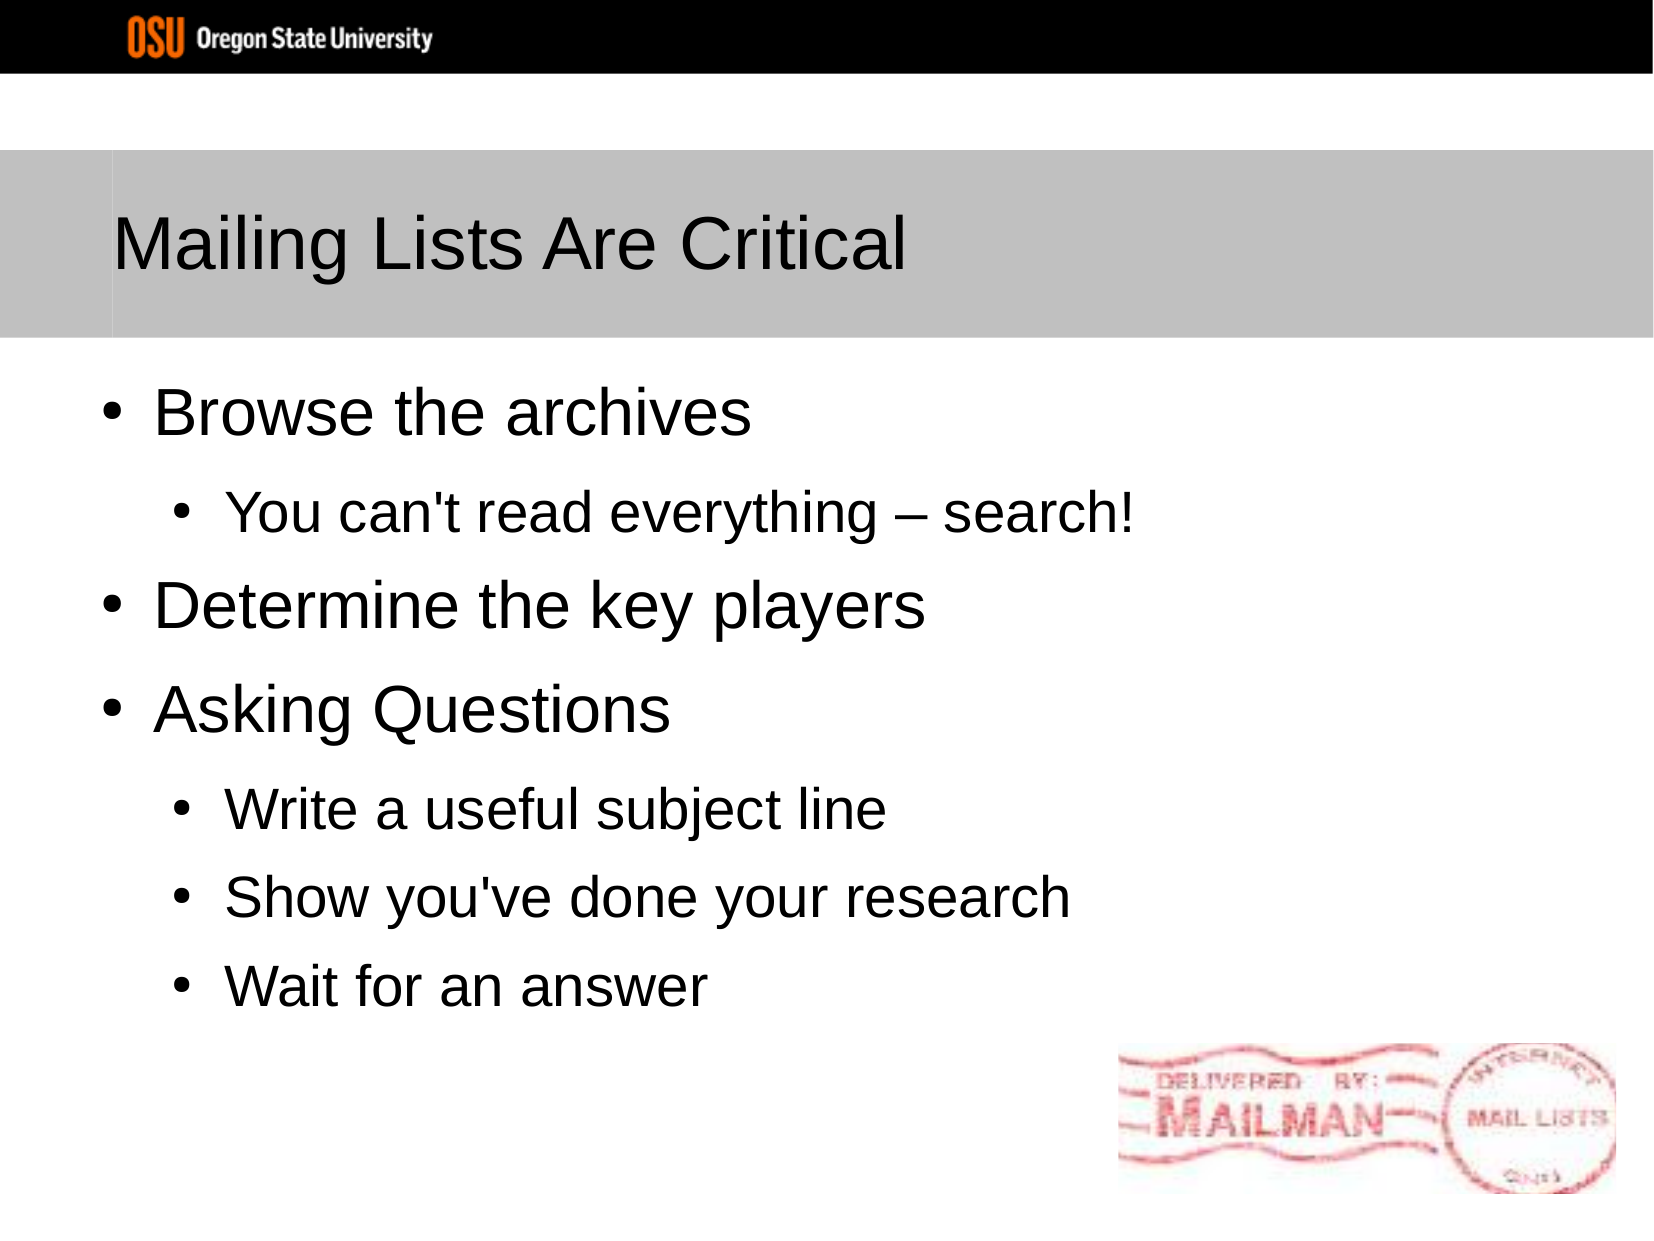

# Mailing Lists Are Critical
Browse the archives
You can't read everything – search!
Determine the key players
Asking Questions
Write a useful subject line
Show you've done your research
Wait for an answer